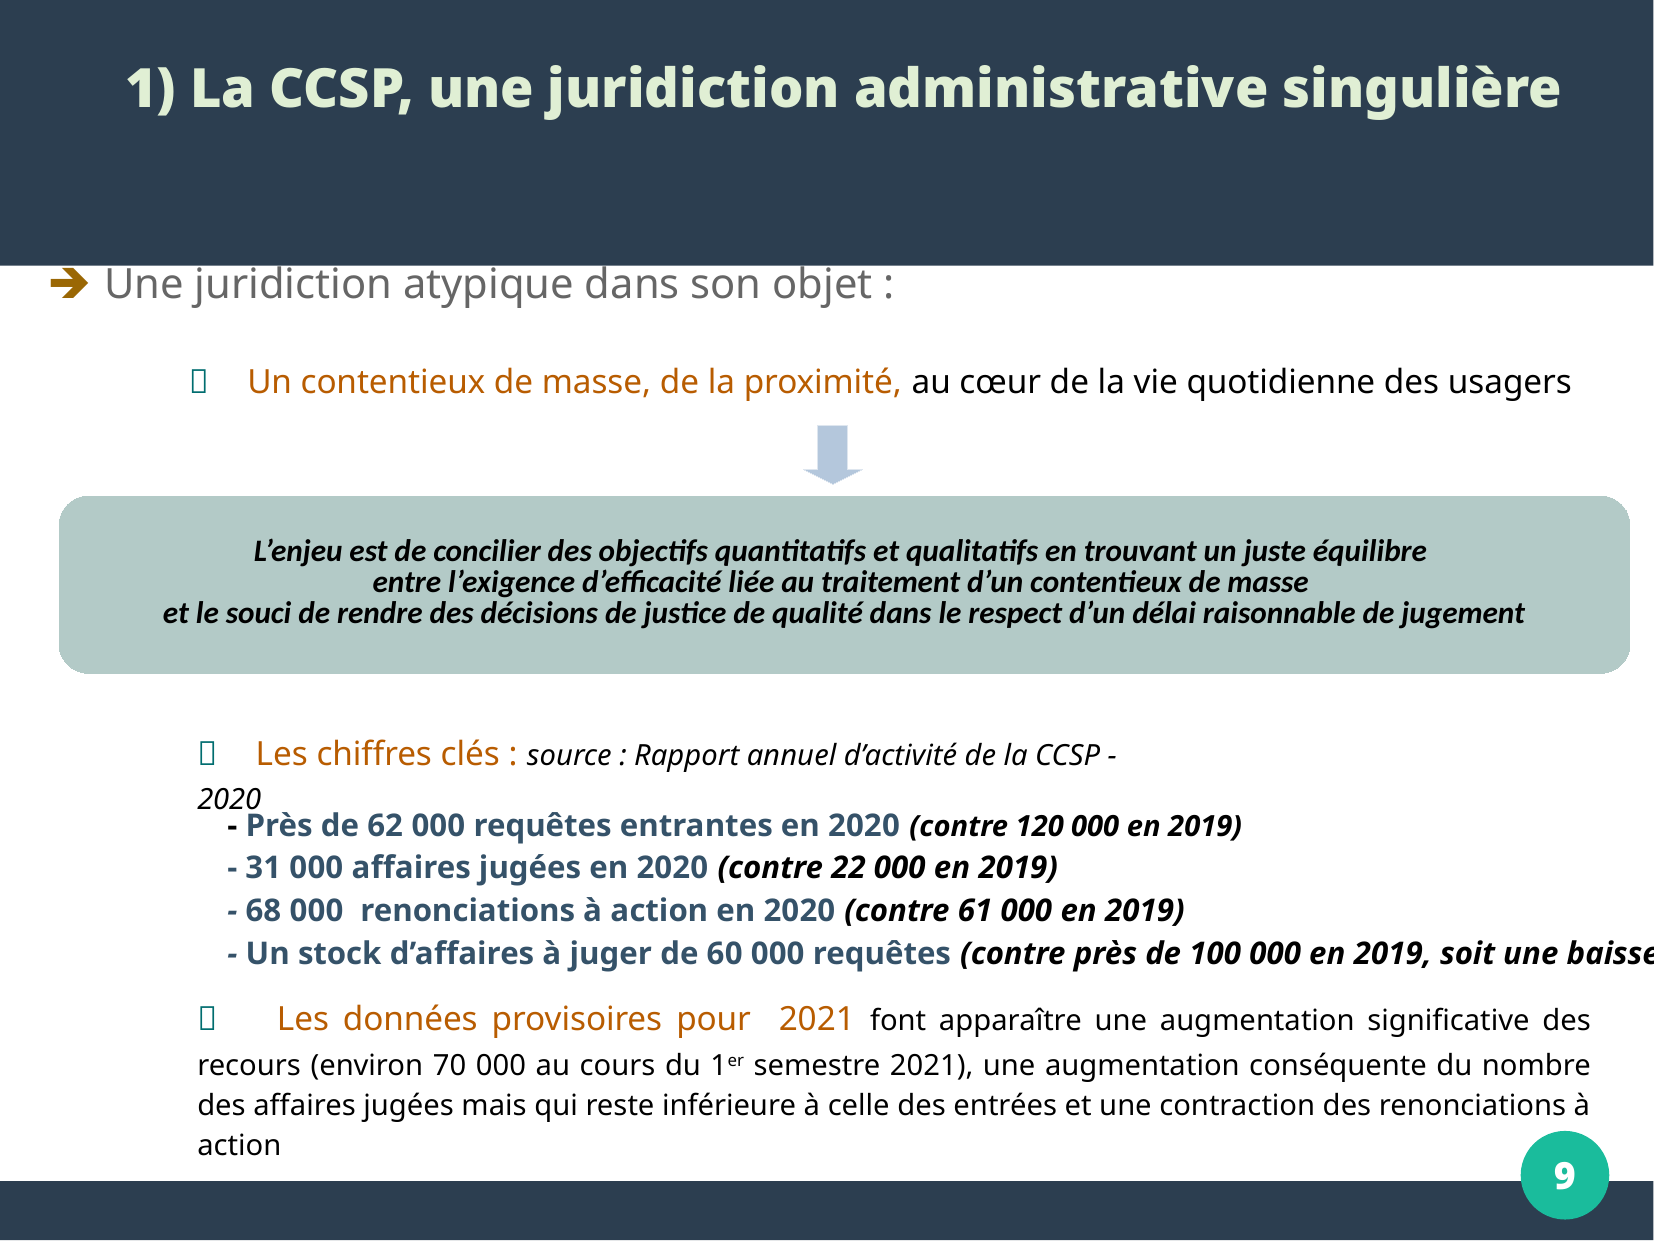

# 1) La CCSP, une juridiction administrative singulière
 Une juridiction atypique dans son objet :
 Un contentieux de masse, de la proximité, au cœur de la vie quotidienne des usagers
L’enjeu est de concilier des objectifs quantitatifs et qualitatifs en trouvant un juste équilibre
entre l’exigence d’efficacité liée au traitement d’un contentieux de masse
et le souci de rendre des décisions de justice de qualité dans le respect d’un délai raisonnable de jugement
 Les chiffres clés : source : Rapport annuel d’activité de la CCSP - 2020
- Près de 62 000 requêtes entrantes en 2020 (contre 120 000 en 2019)
- 31 000 affaires jugées en 2020 (contre 22 000 en 2019)
- 68 000 renonciations à action en 2020 (contre 61 000 en 2019)
- Un stock d’affaires à juger de 60 000 requêtes (contre près de 100 000 en 2019, soit une baisse de 40 %)
 Les données provisoires pour 2021 font apparaître une augmentation significative des recours (environ 70 000 au cours du 1er semestre 2021), une augmentation conséquente du nombre des affaires jugées mais qui reste inférieure à celle des entrées et une contraction des renonciations à action
9